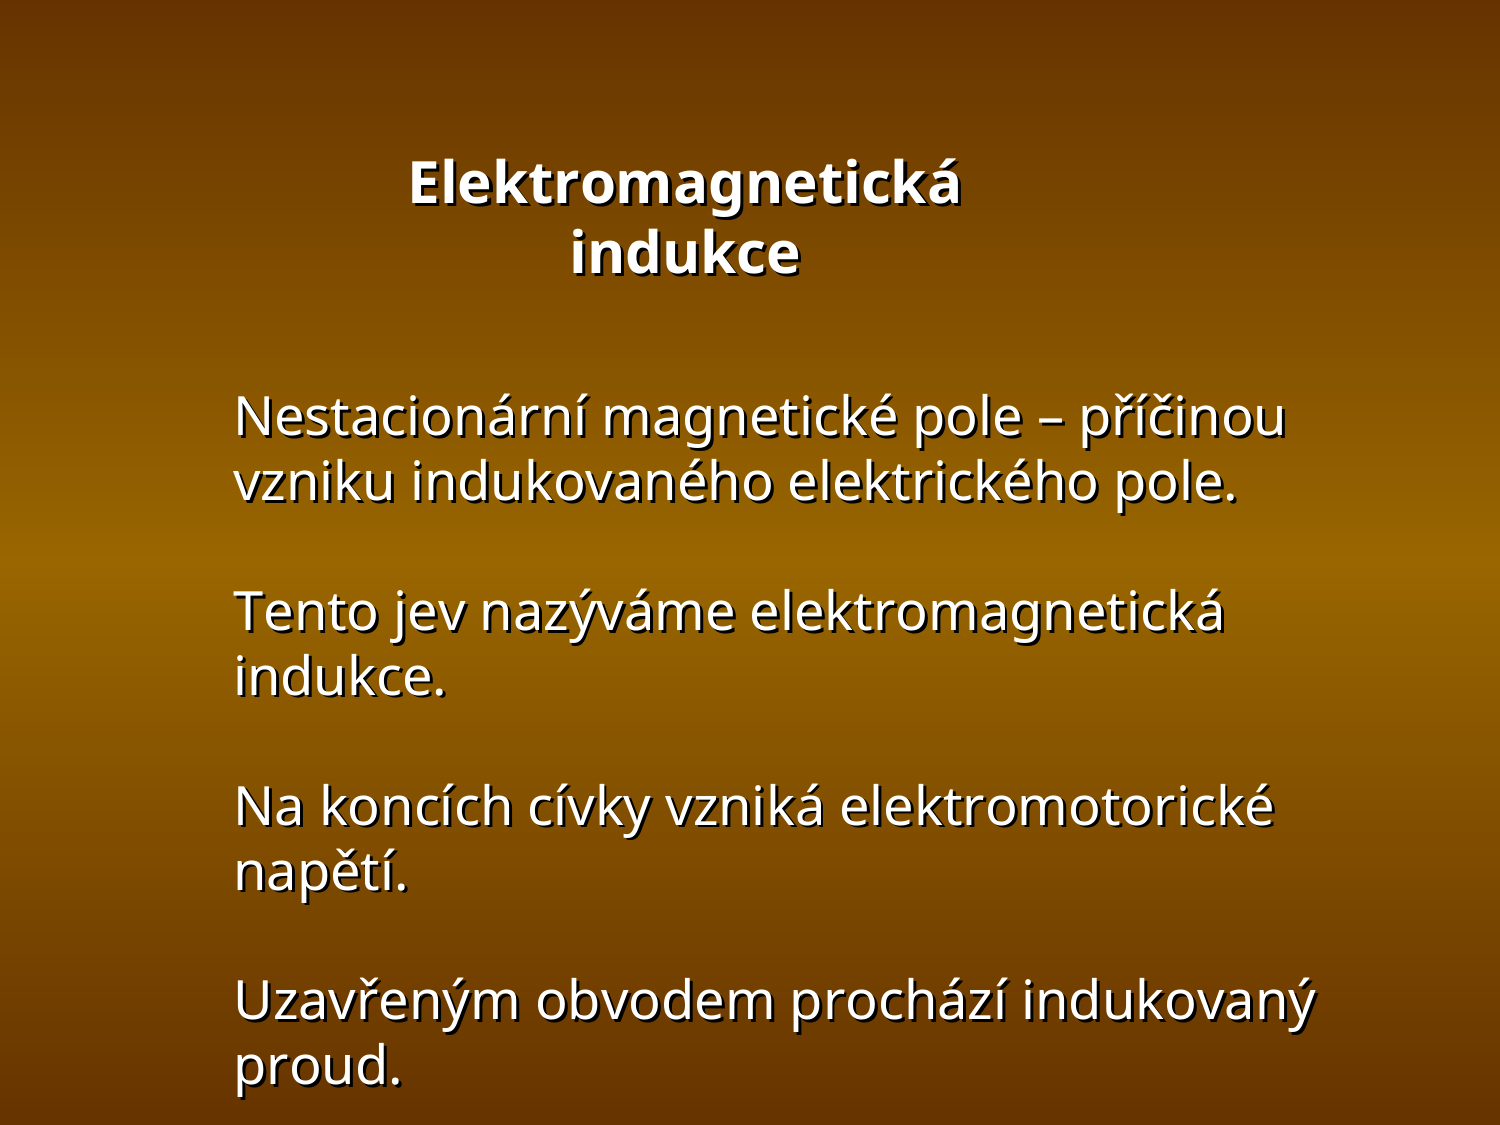

Elektromagnetická indukce
Nestacionární magnetické pole – příčinou vzniku indukovaného elektrického pole.
Tento jev nazýváme elektromagnetická indukce.
Na koncích cívky vzniká elektromotorické napětí.
Uzavřeným obvodem prochází indukovaný proud.